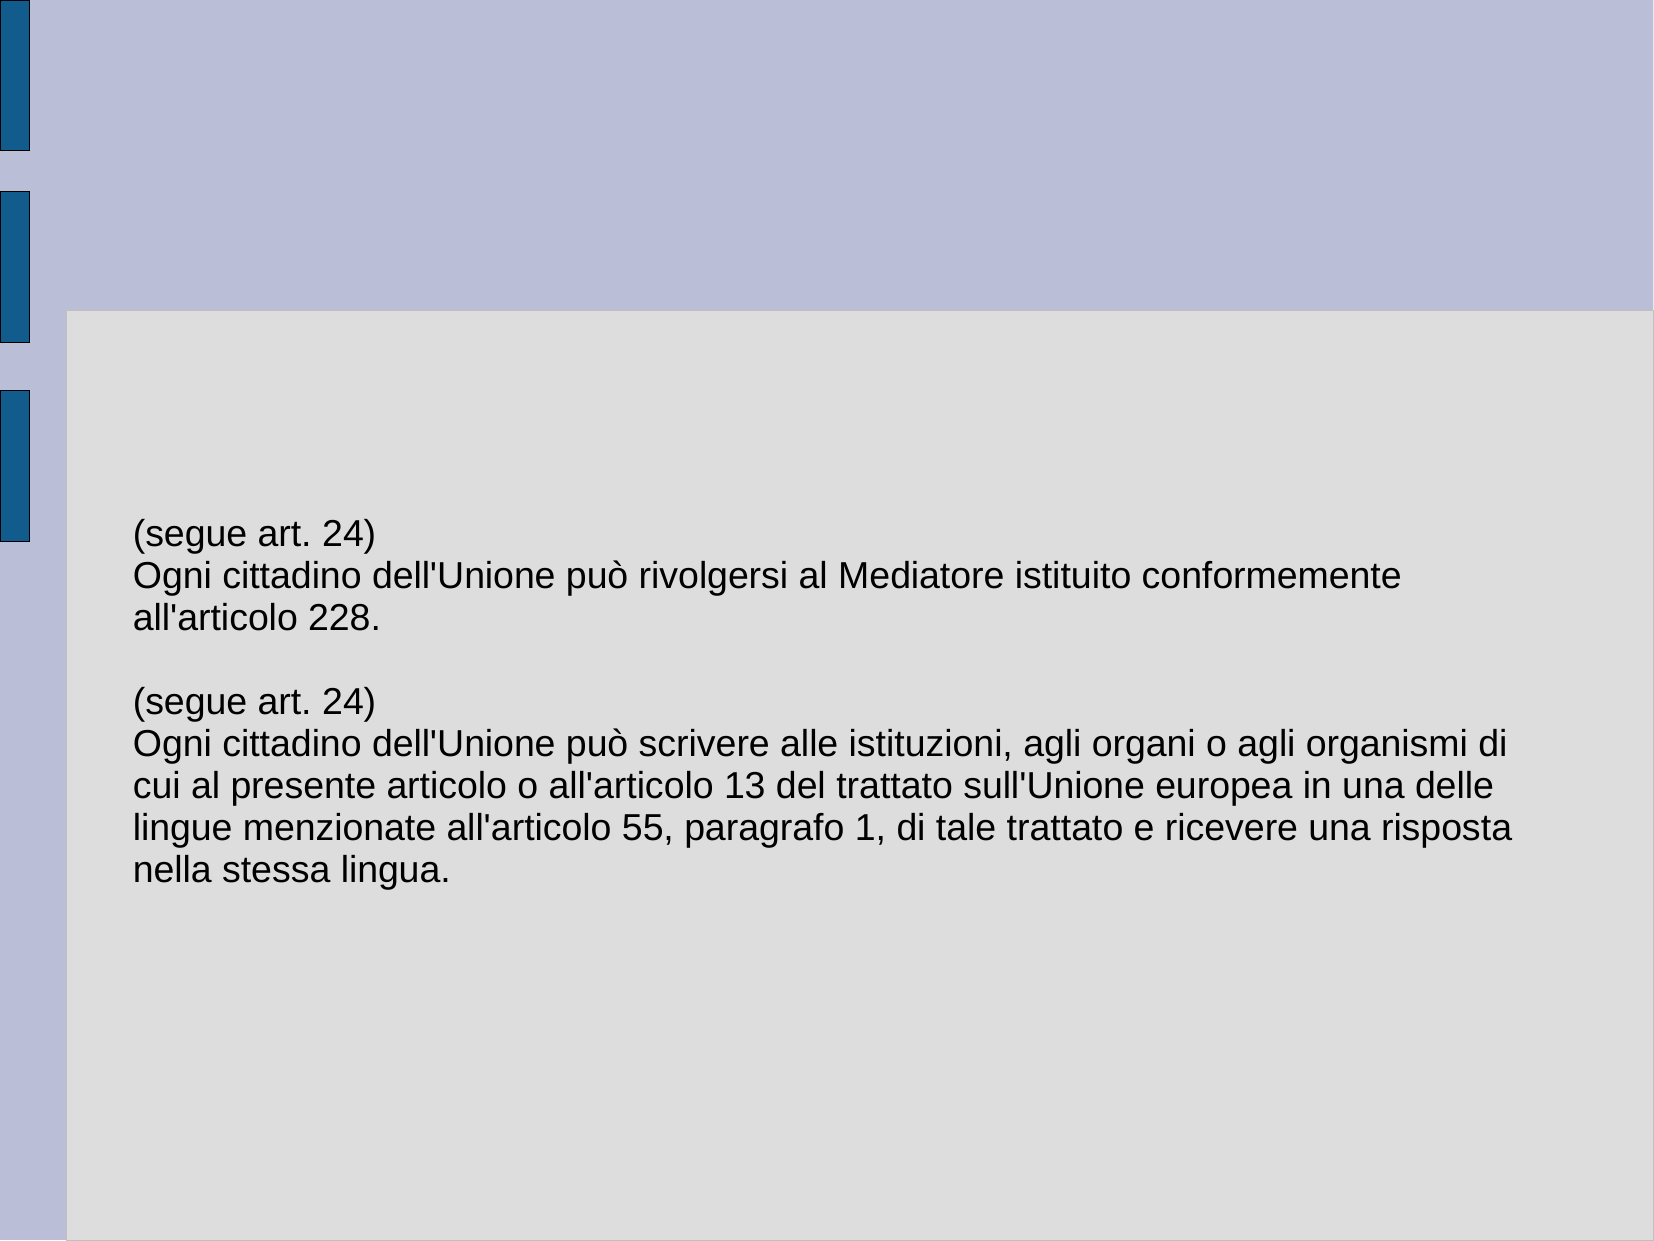

(segue art. 24)
Ogni cittadino dell'Unione può rivolgersi al Mediatore istituito conformemente all'articolo 228.
(segue art. 24)
Ogni cittadino dell'Unione può scrivere alle istituzioni, agli organi o agli organismi di cui al presente articolo o all'articolo 13 del trattato sull'Unione europea in una delle lingue menzionate all'articolo 55, paragrafo 1, di tale trattato e ricevere una risposta nella stessa lingua.